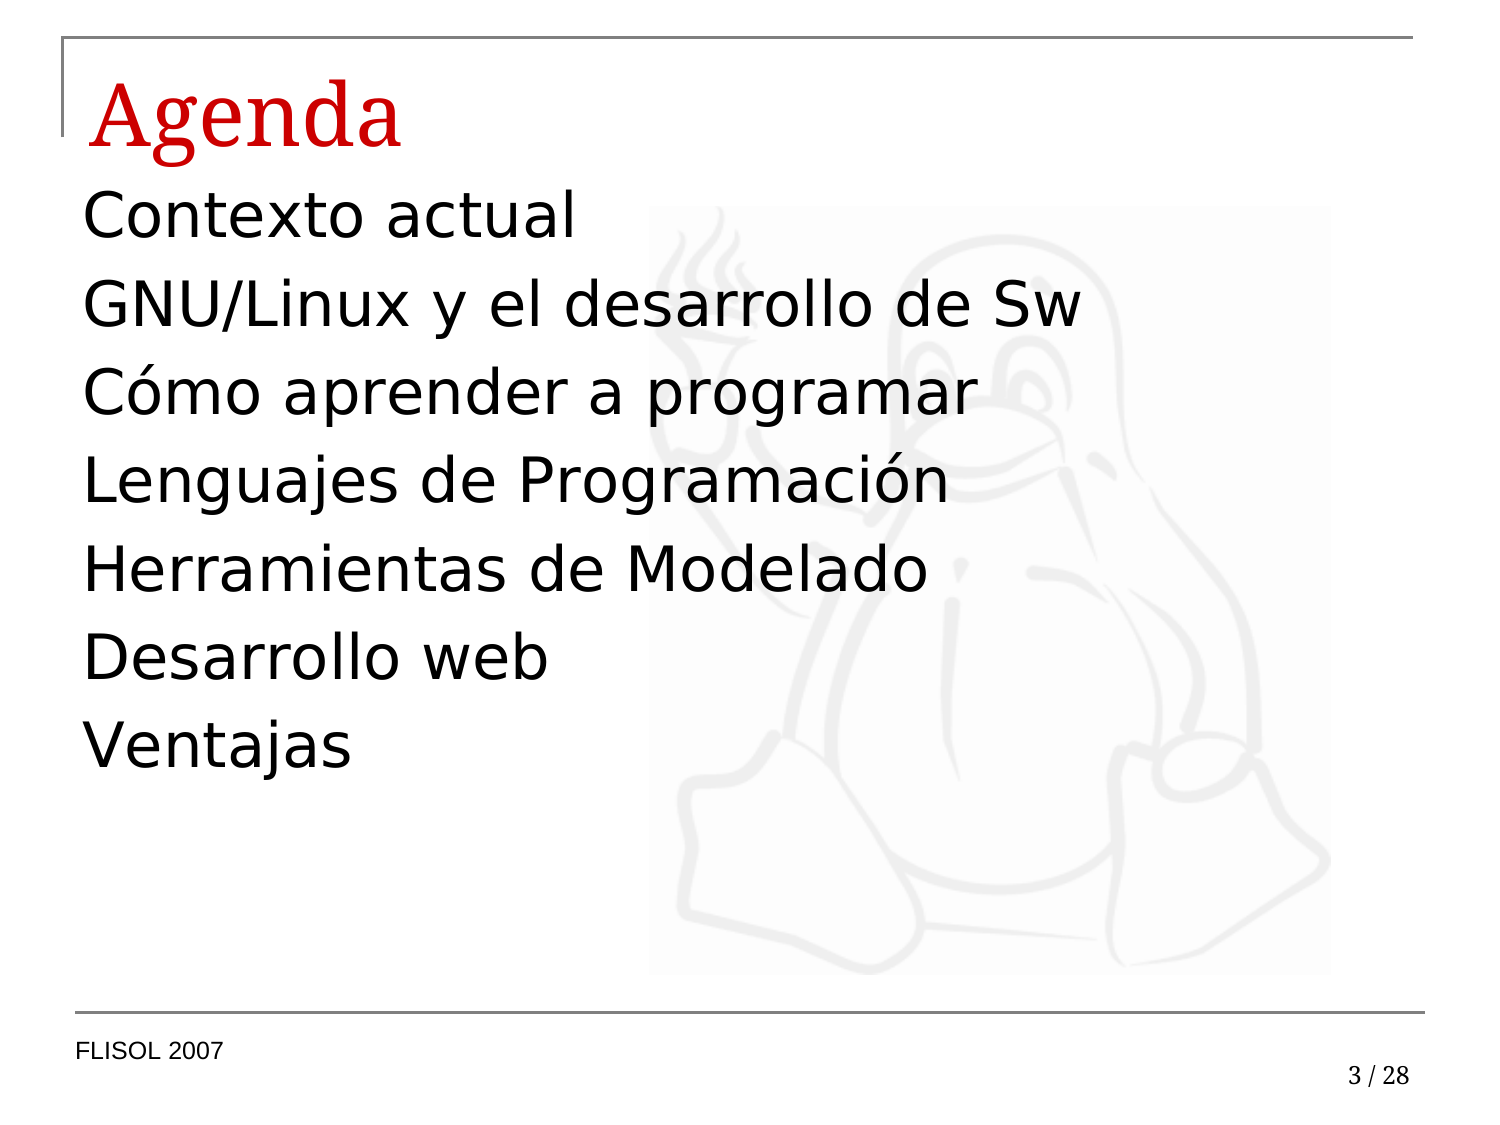

# Agenda
Contexto actual
GNU/Linux y el desarrollo de Sw
Cómo aprender a programar
Lenguajes de Programación
Herramientas de Modelado
Desarrollo web
Ventajas
3
COMPETISOFT